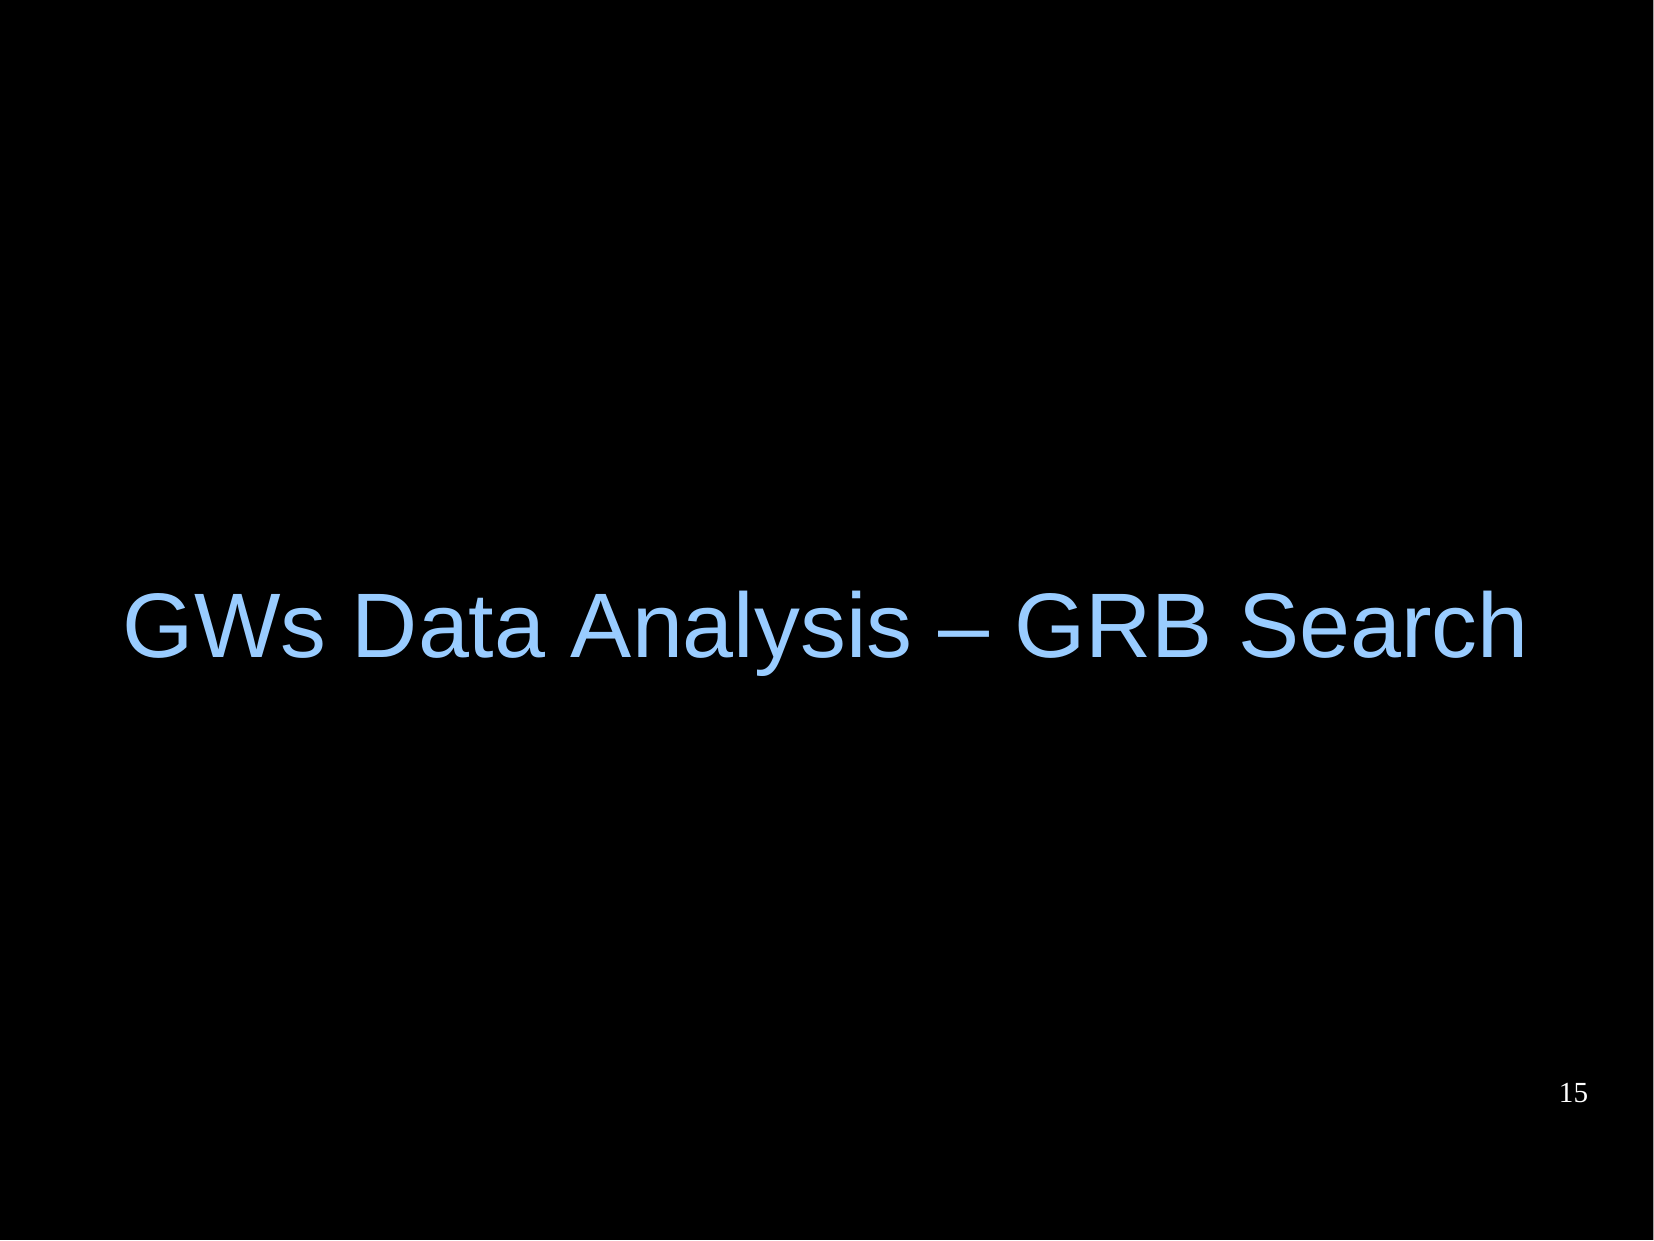

# GWs Data Analysis – GRB Search
15